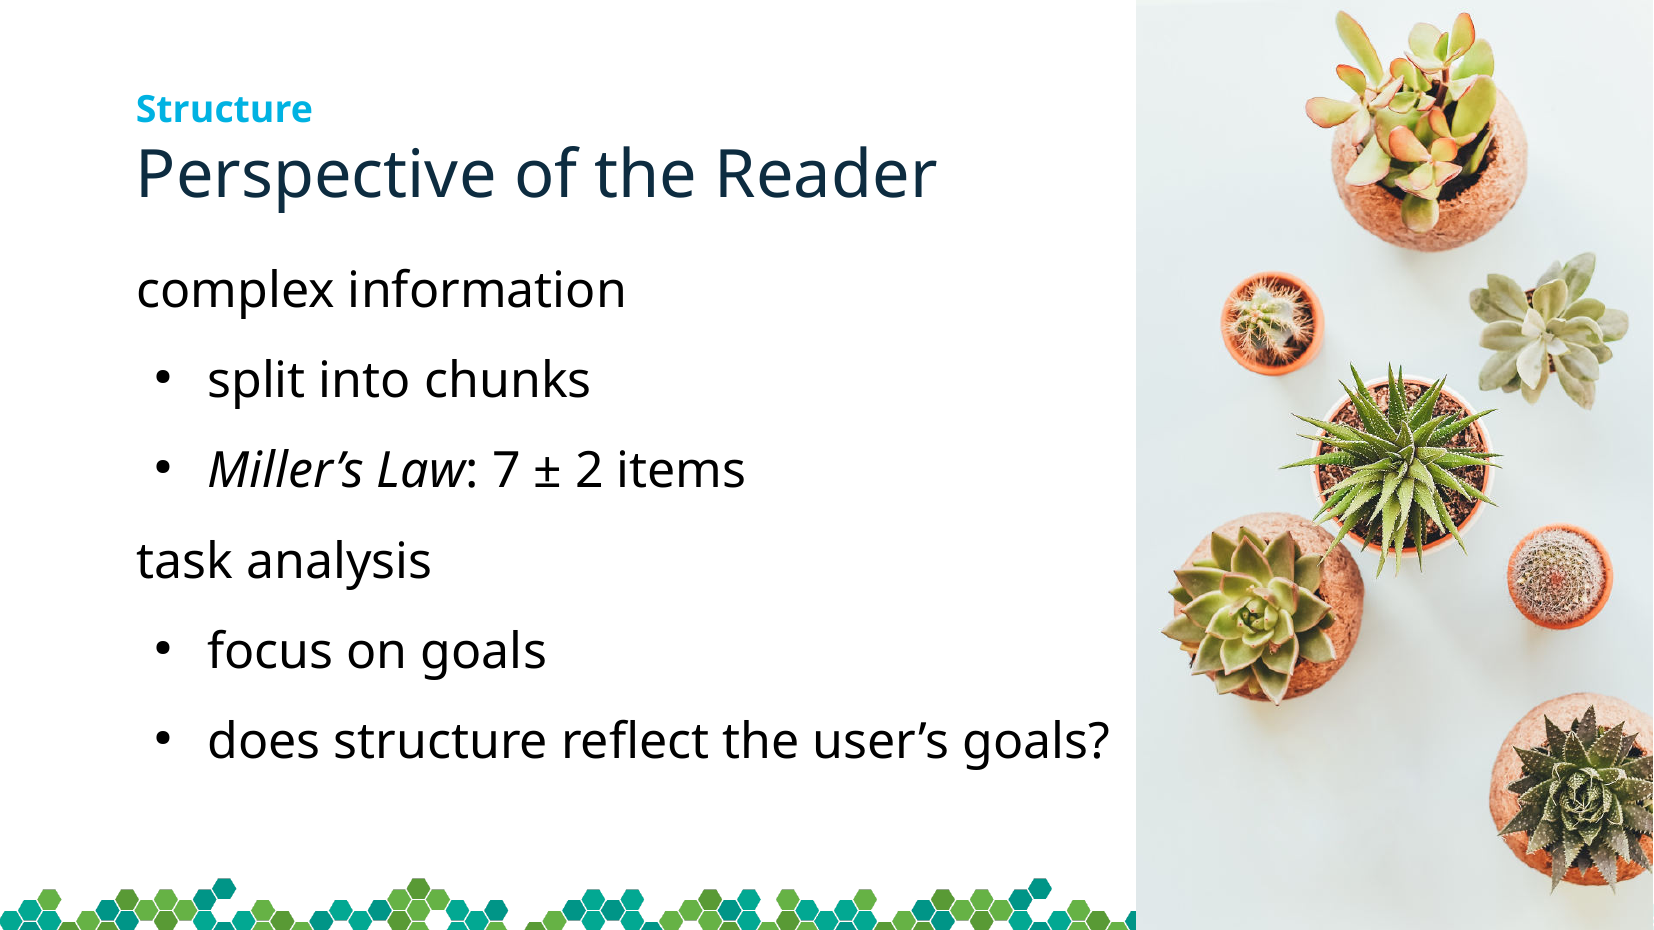

# Structure Perspective of the Reader
complex information
split into chunks
Miller’s Law: 7 ± 2 items
task analysis
focus on goals
does structure reflect the user’s goals?